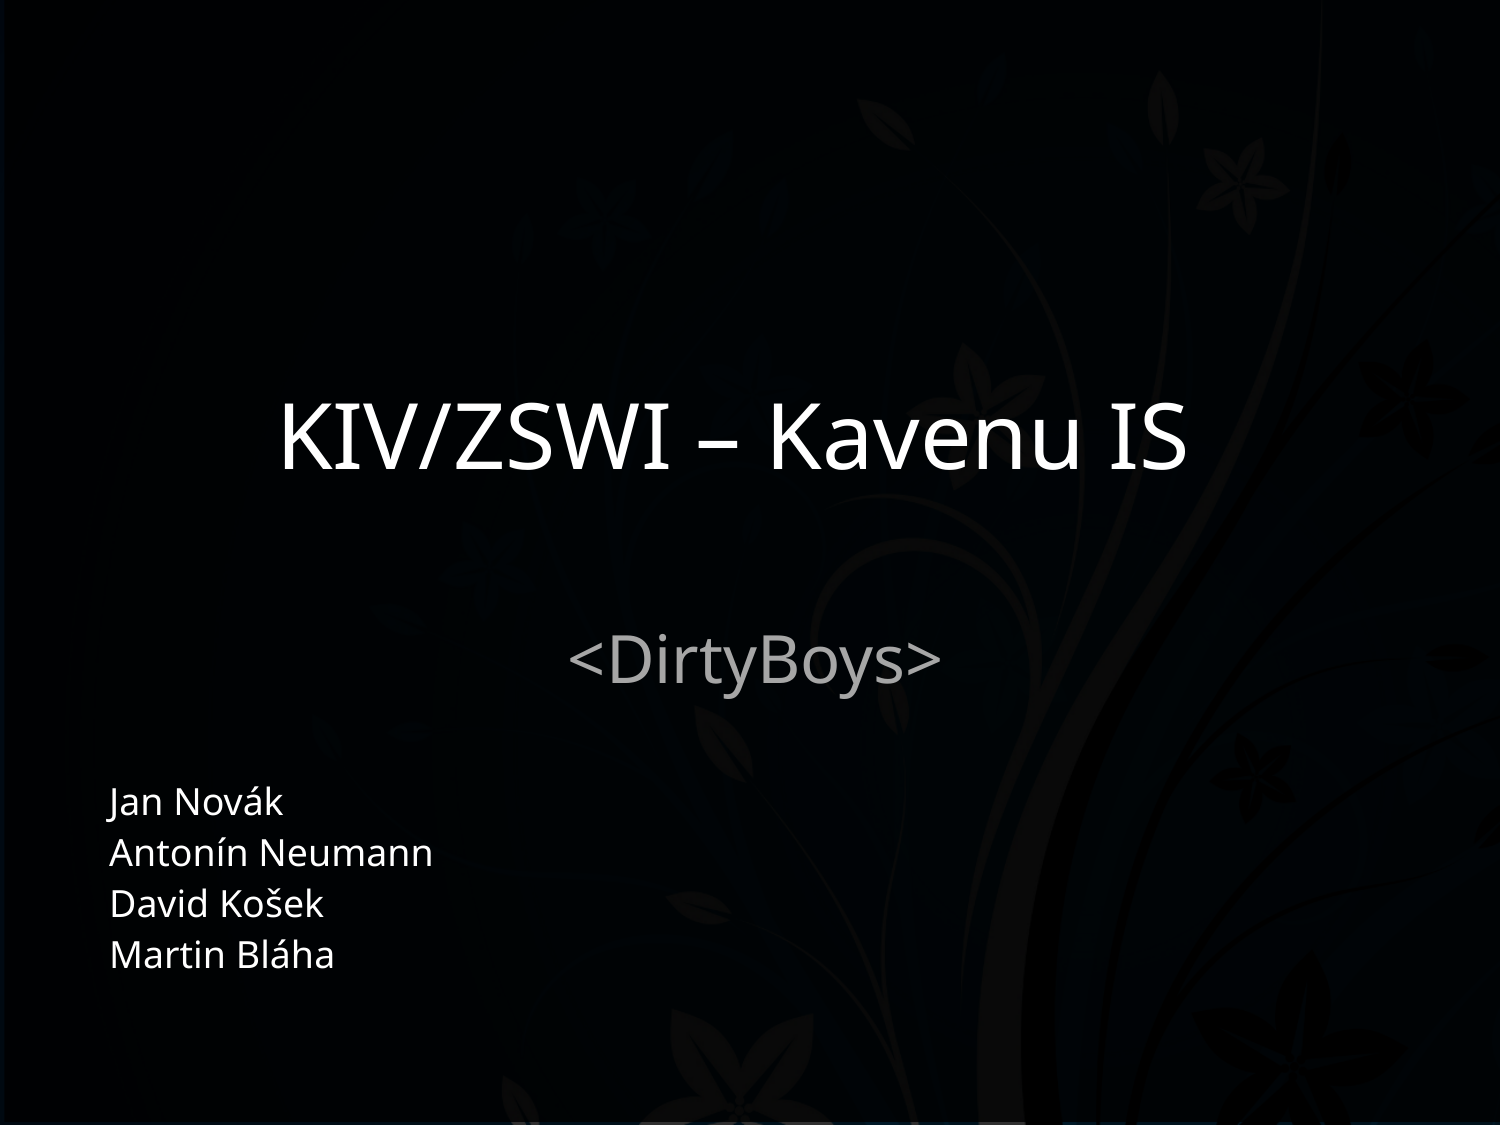

# KIV/ZSWI – Kavenu IS
<DirtyBoys>
Jan Novák
Antonín Neumann
David Košek
Martin Bláha